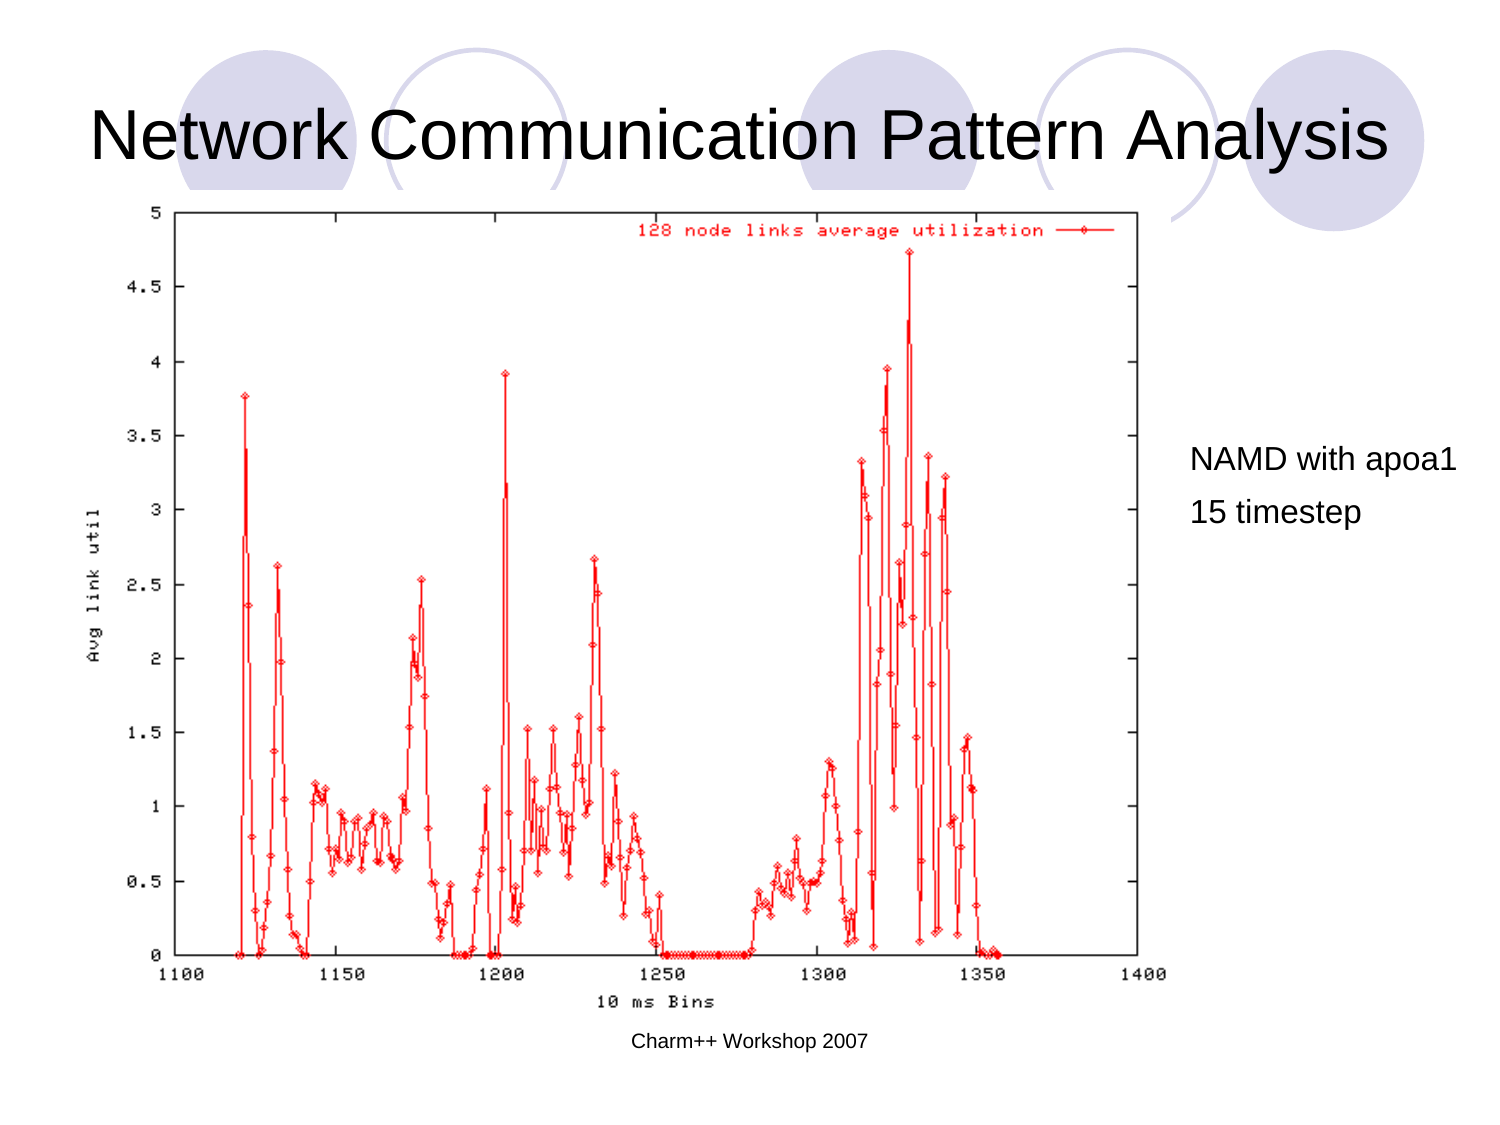

# Network Communication Pattern Analysis
NAMD with apoa1
15 timestep
Charm++ Workshop 2007